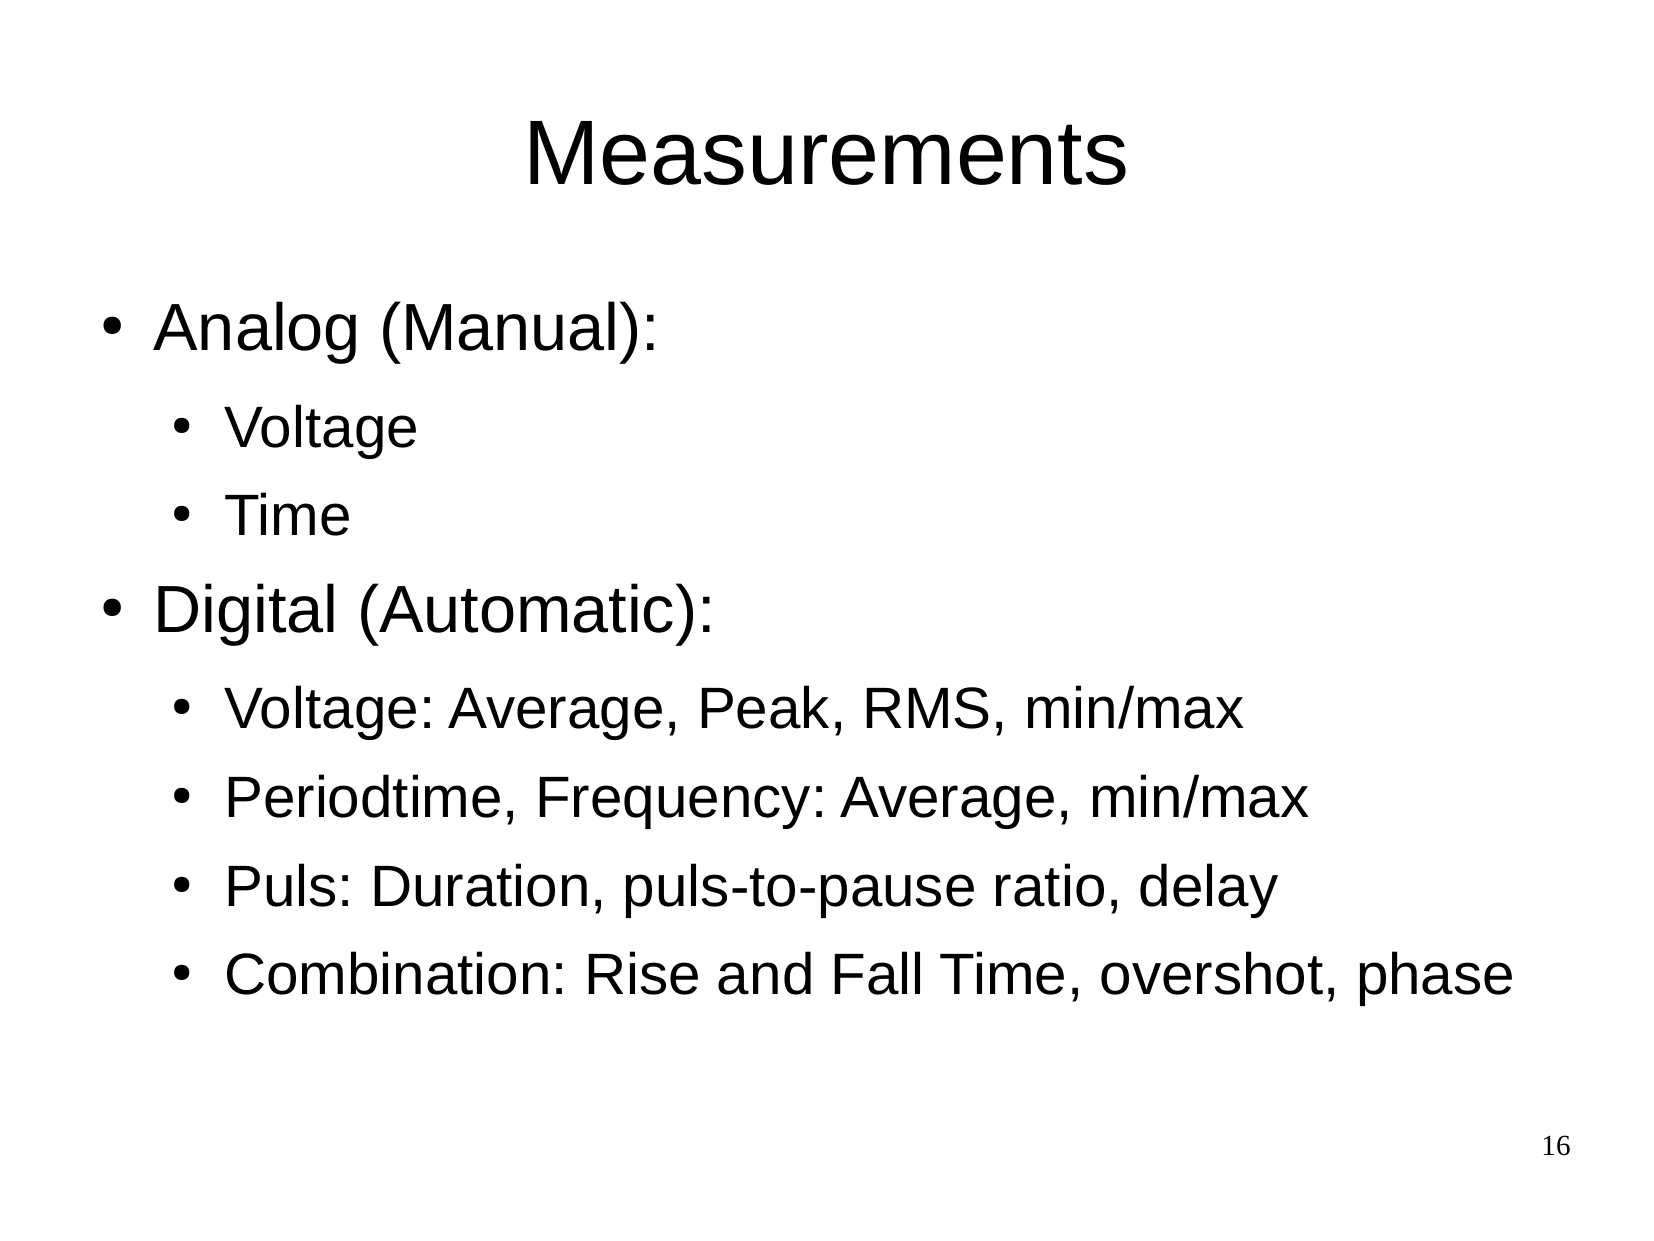

# Measurements
Analog (Manual):
Voltage
Time
Digital (Automatic):
Voltage: Average, Peak, RMS, min/max
Periodtime, Frequency: Average, min/max
Puls: Duration, puls-to-pause ratio, delay
Combination: Rise and Fall Time, overshot, phase
16